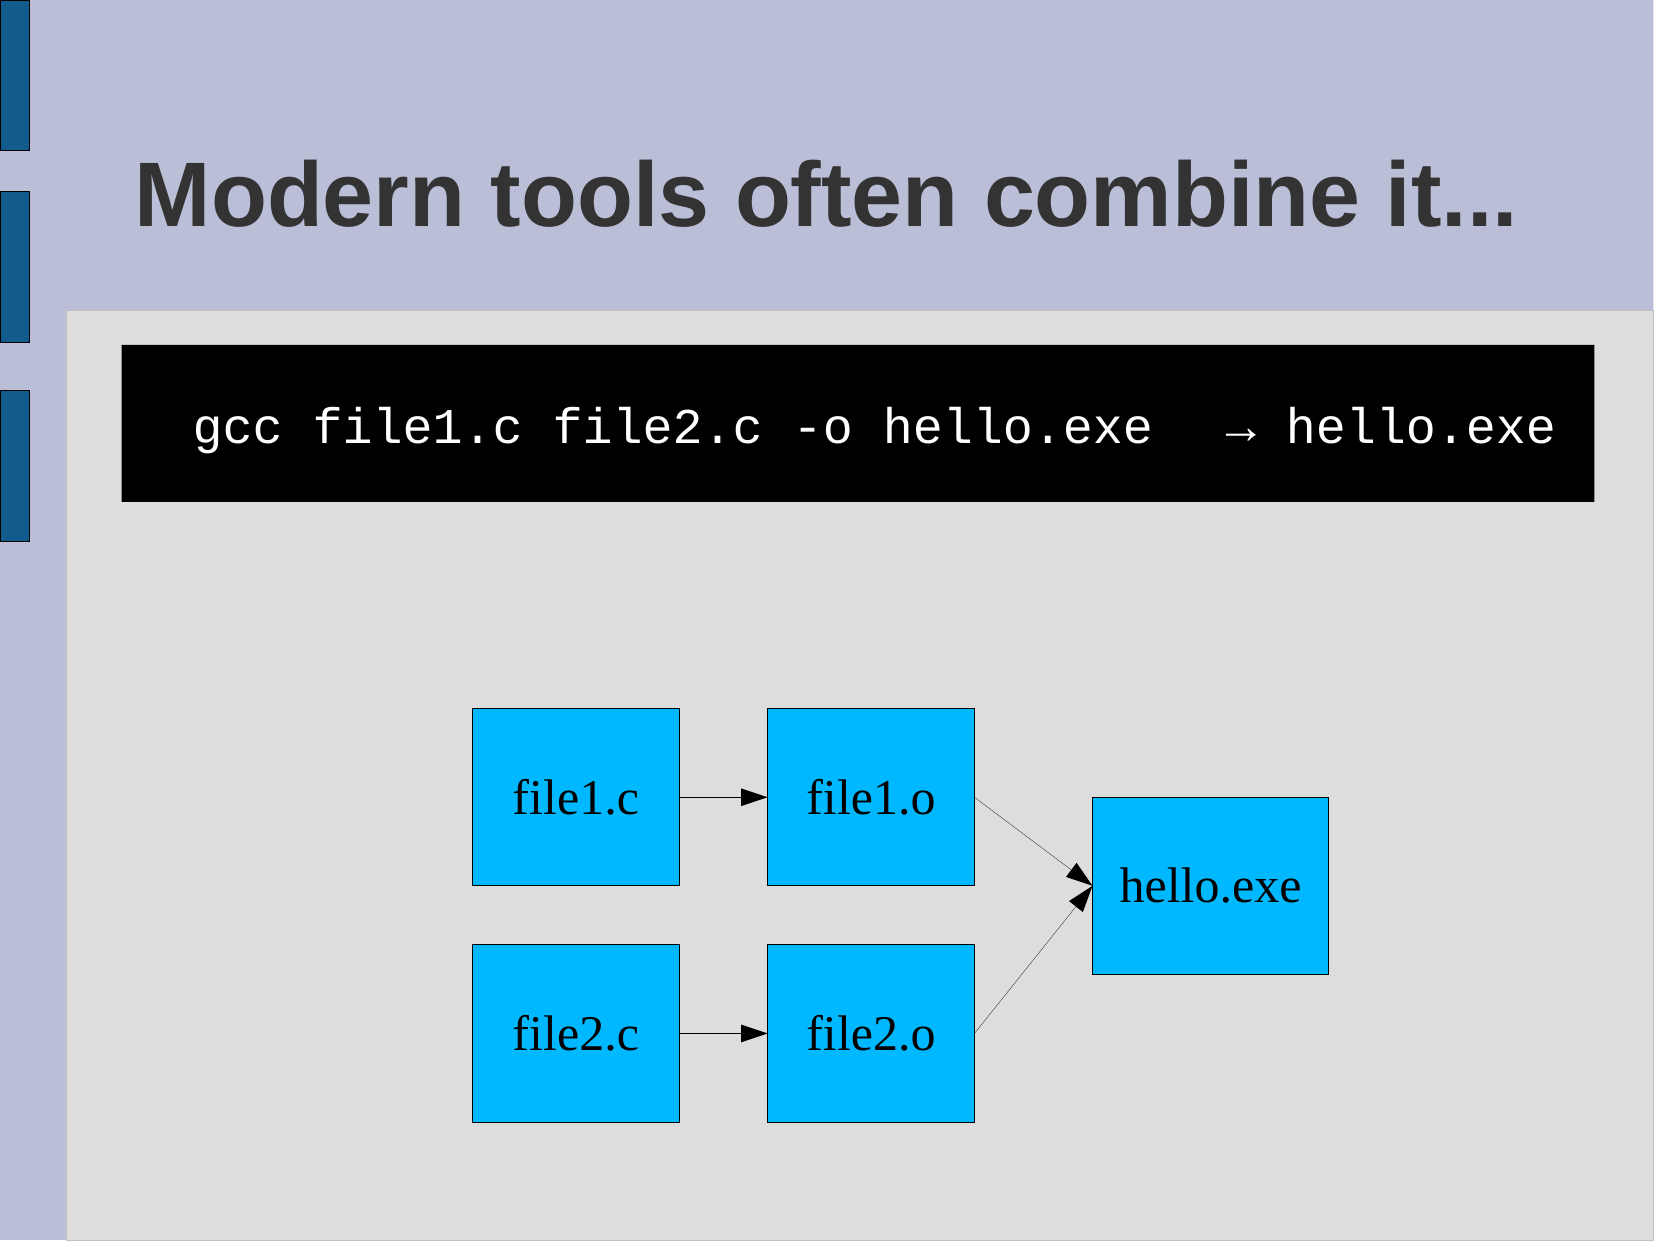

# Modern tools often combine it...
gcc file1.c file2.c -o hello.exe	→ hello.exe
file1.c
file1.o
hello.exe
file2.c
file2.o